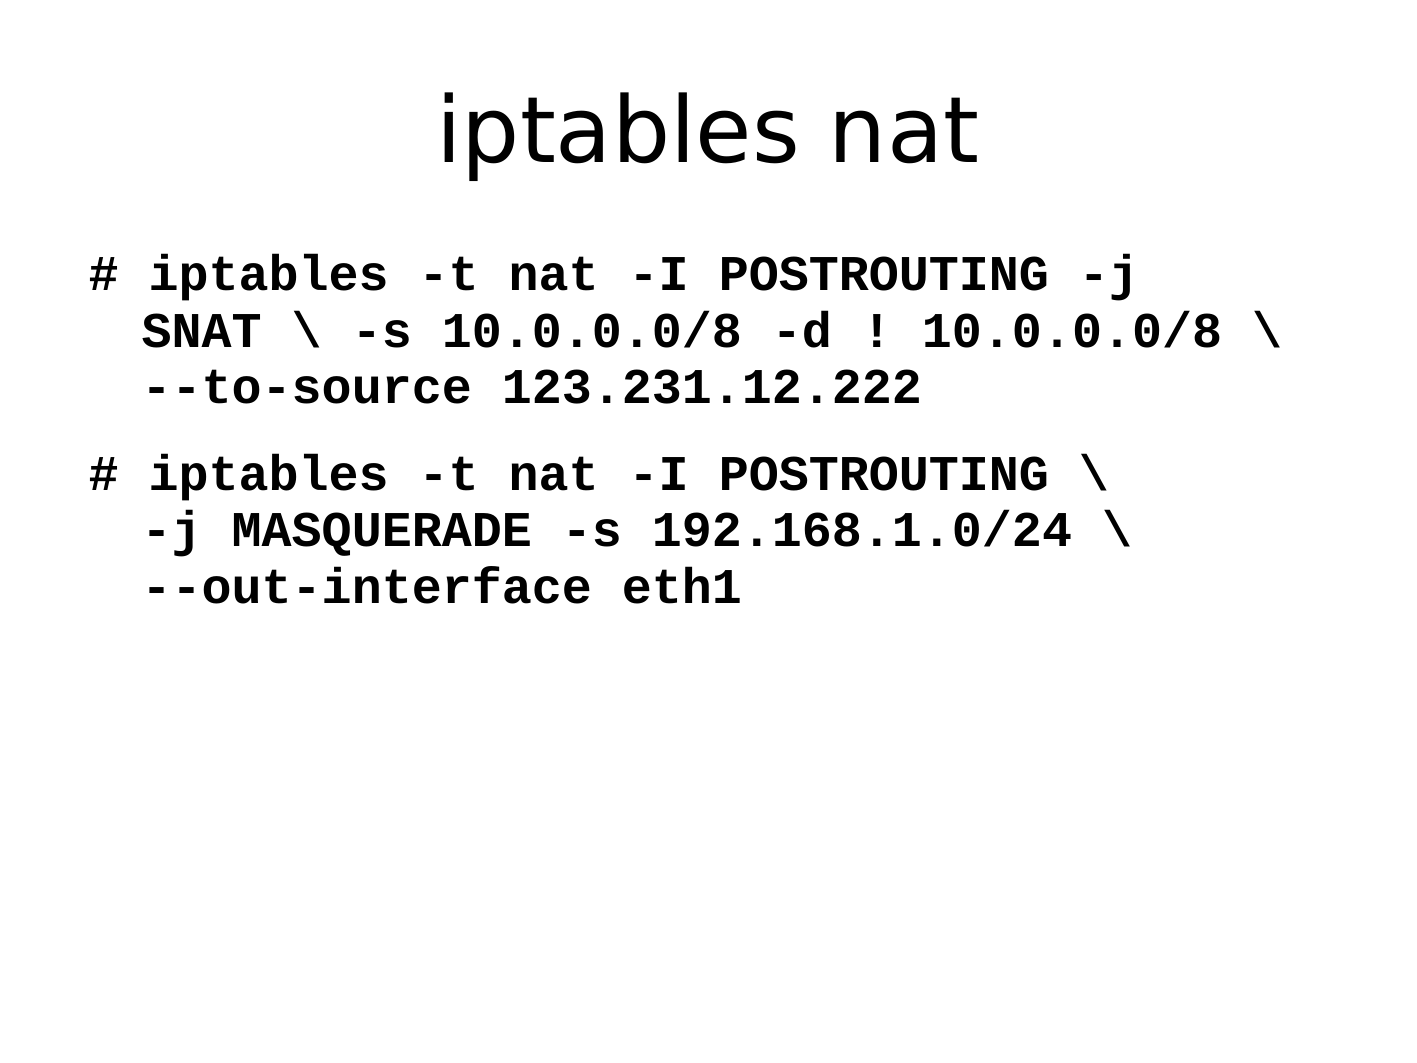

# iptables nat
# iptables -t nat -I POSTROUTING -j SNAT \ -s 10.0.0.0/8 -d ! 10.0.0.0/8 \ --to-source 123.231.12.222
# iptables -t nat -I POSTROUTING \ -j MASQUERADE -s 192.168.1.0/24 \ --out-interface eth1